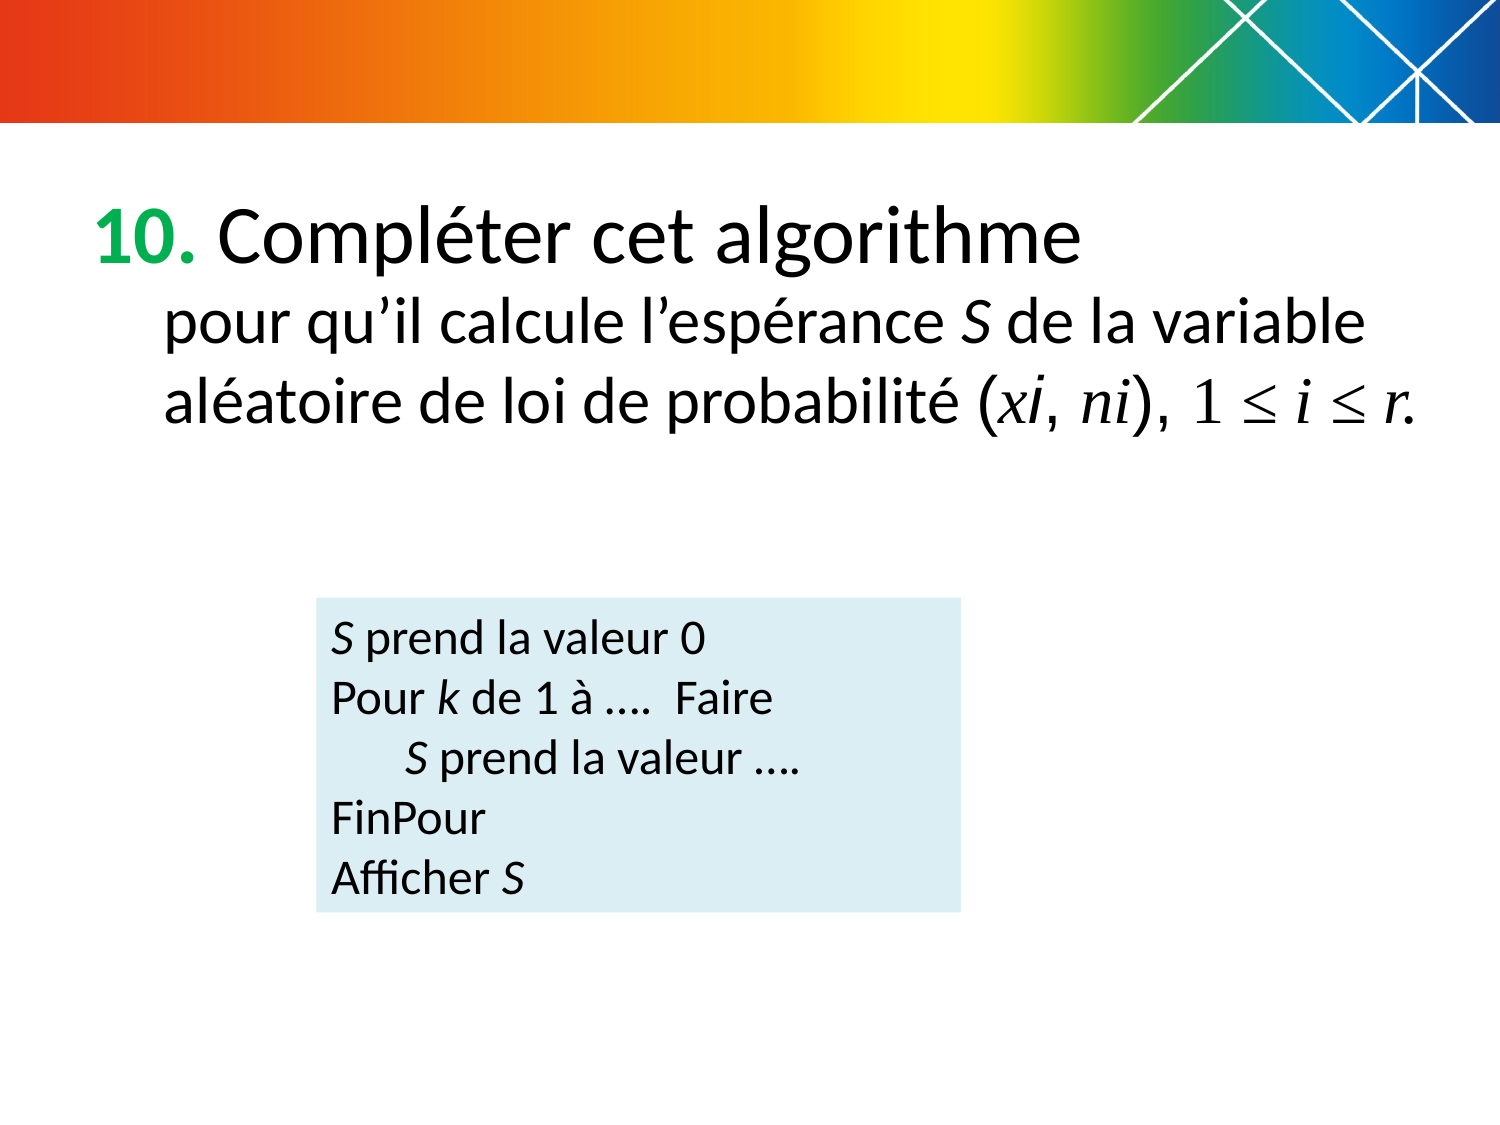

# 10. Compléter cet algorithme
 pour qu’il calcule l’espérance S de la variable aléatoire de loi de probabilité (xi, ni), 1 ≤ i ≤ r.
S prend la valeur 0
Pour k de 1 à …. Faire
	S prend la valeur ….
FinPour
Afficher S